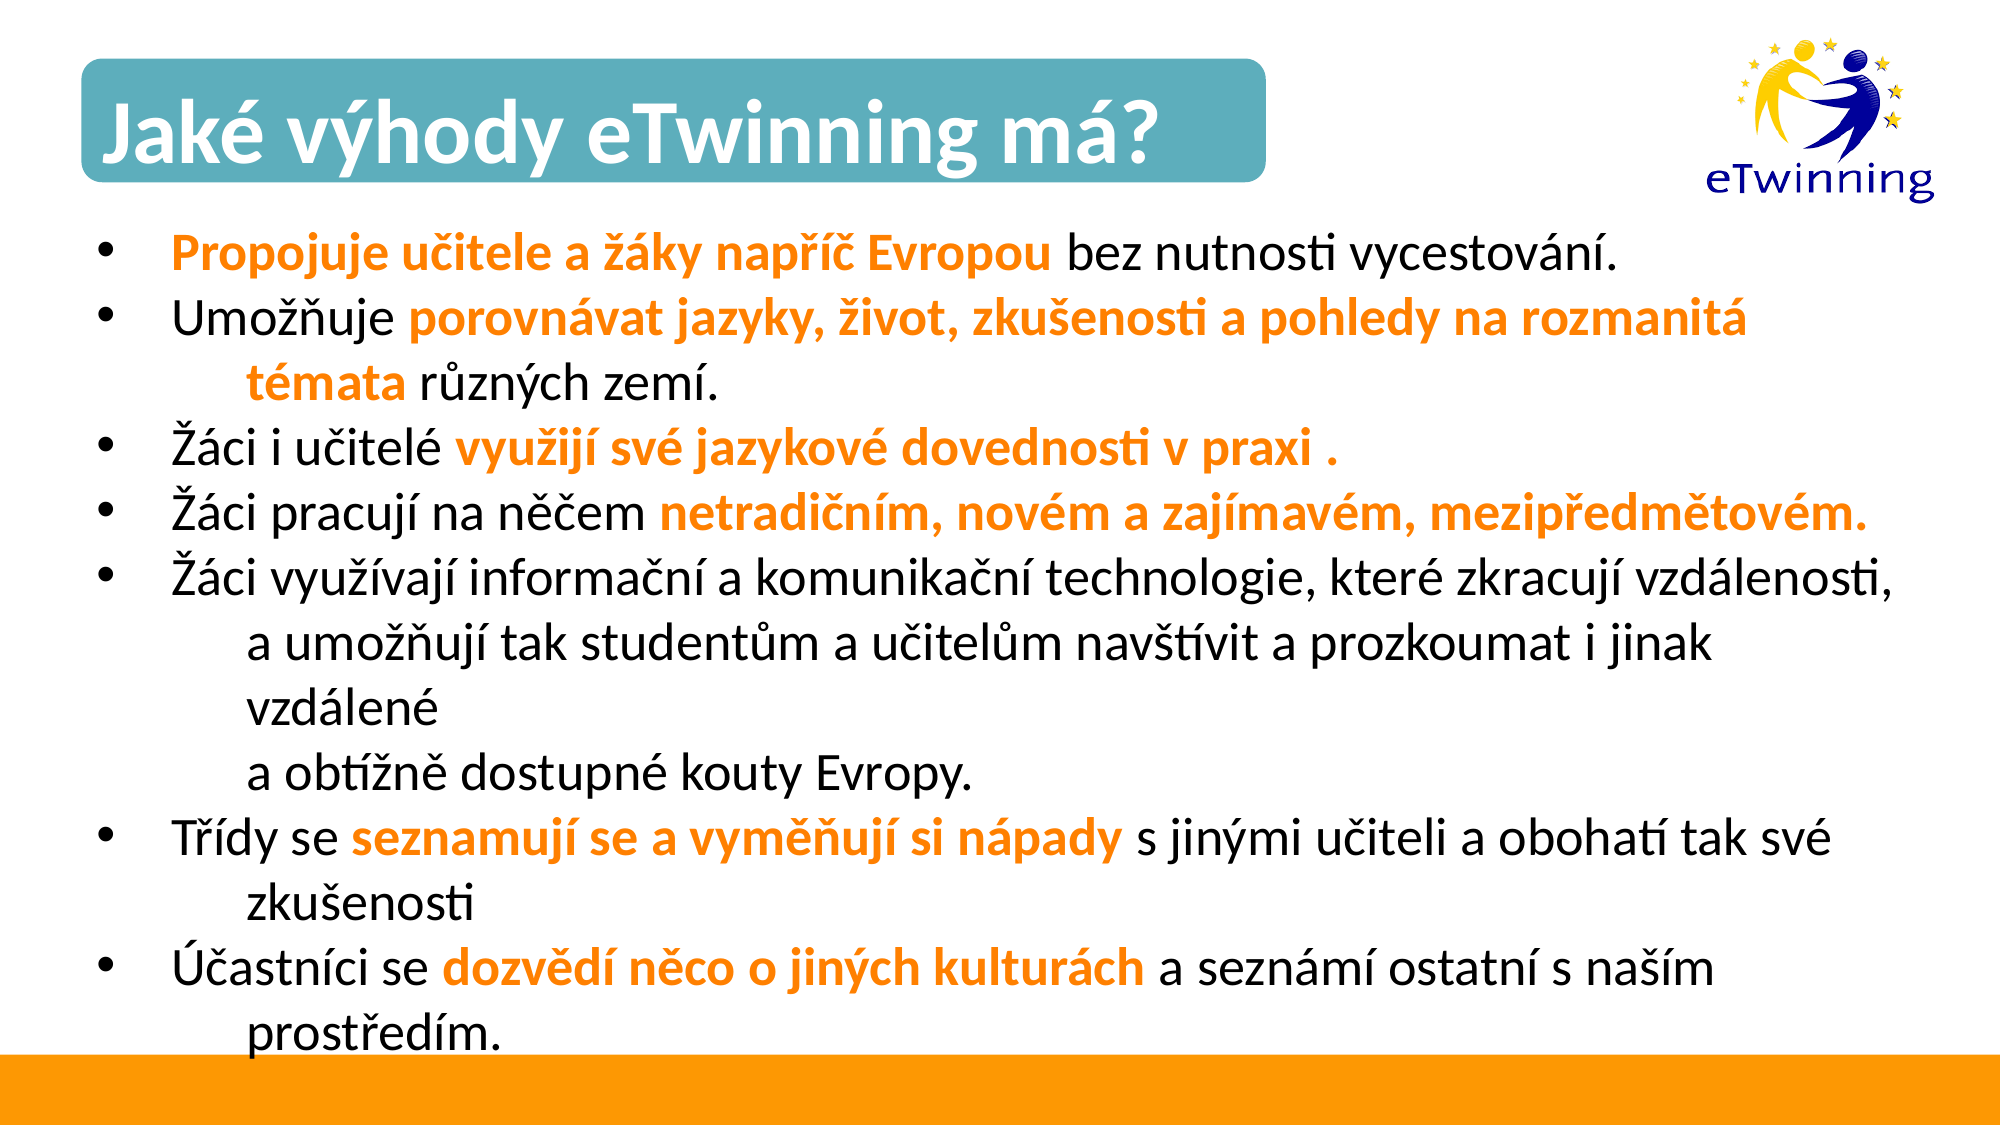

Jaké výhody eTwinning má?
Propojuje učitele a žáky napříč Evropou bez nutnosti vycestování.
Umožňuje porovnávat jazyky, život, zkušenosti a pohledy na rozmanitá témata různých zemí.
Žáci i učitelé využijí své jazykové dovednosti v praxi .
Žáci pracují na něčem netradičním, novém a zajímavém, mezipředmětovém.
Žáci využívají informační a komunikační technologie, které zkracují vzdálenosti, a umožňují tak studentům a učitelům navštívit a prozkoumat i jinak vzdálené
a obtížně dostupné kouty Evropy.
Třídy se seznamují se a vyměňují si nápady s jinými učiteli a obohatí tak své zkušenosti
Účastníci se dozvědí něco o jiných kulturách a seznámí ostatní s naším prostředím.